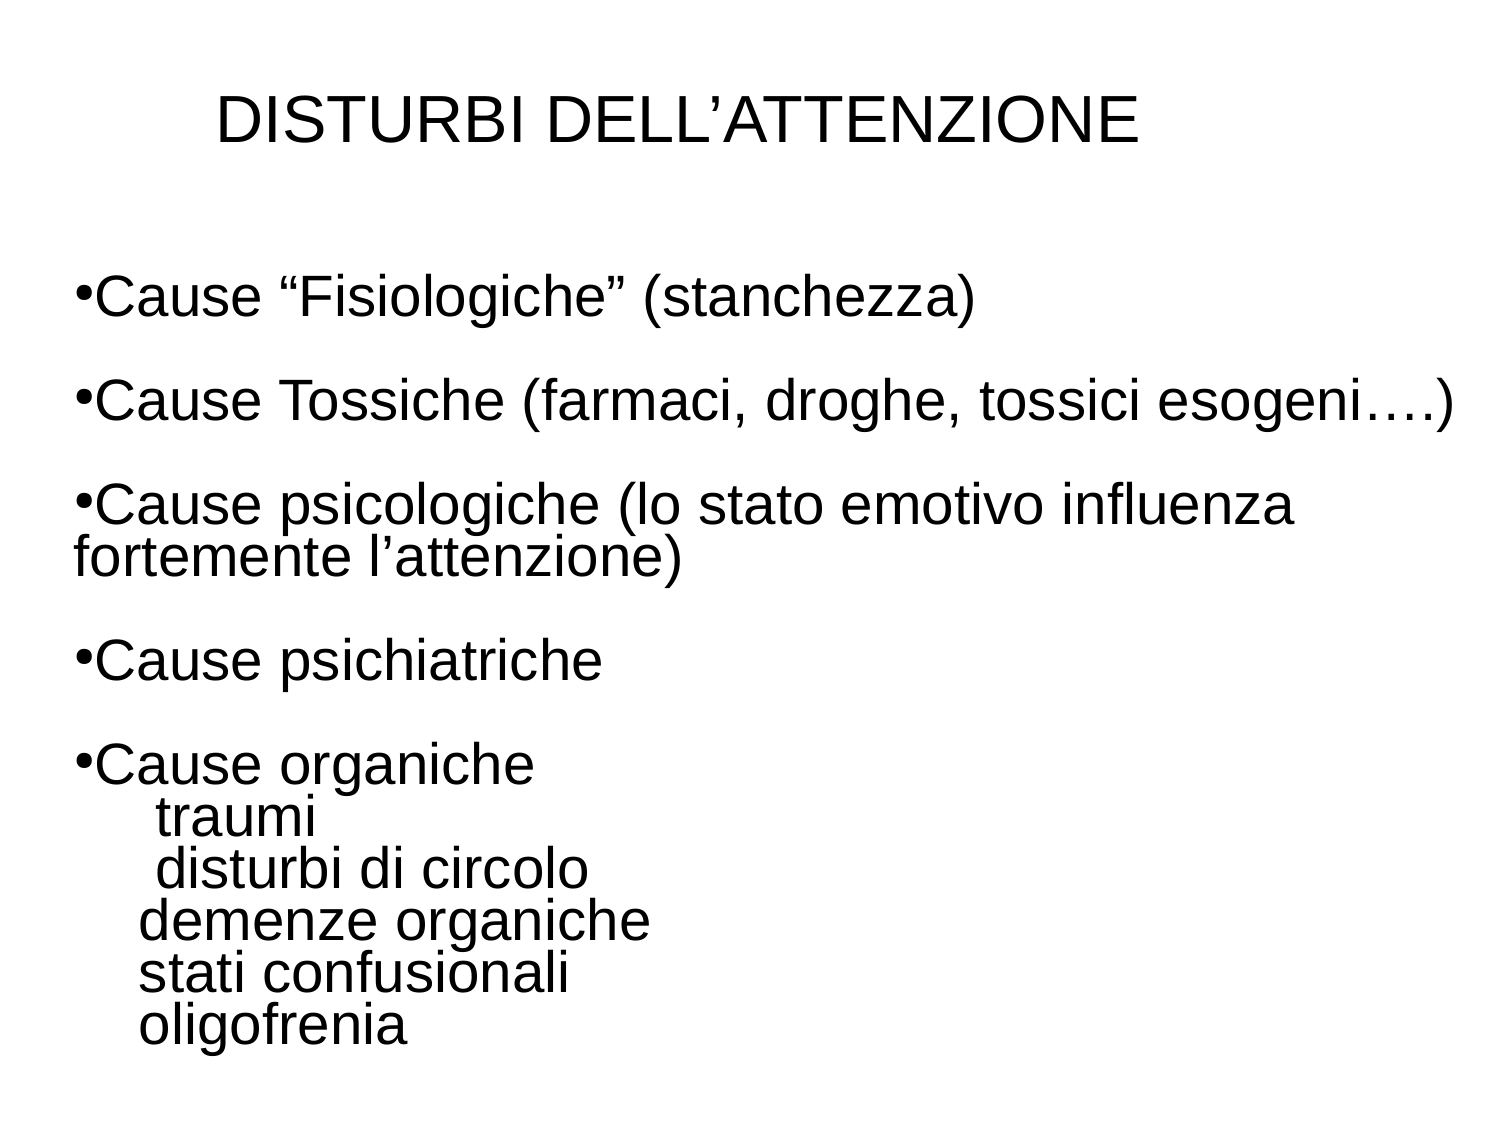

DISTURBI DELL’ATTENZIONE
Cause “Fisiologiche” (stanchezza)
Cause Tossiche (farmaci, droghe, tossici esogeni….)
Cause psicologiche (lo stato emotivo influenza fortemente l’attenzione)
Cause psichiatriche
Cause organiche
 traumi
 disturbi di circolo
 demenze organiche
 stati confusionali
 oligofrenia